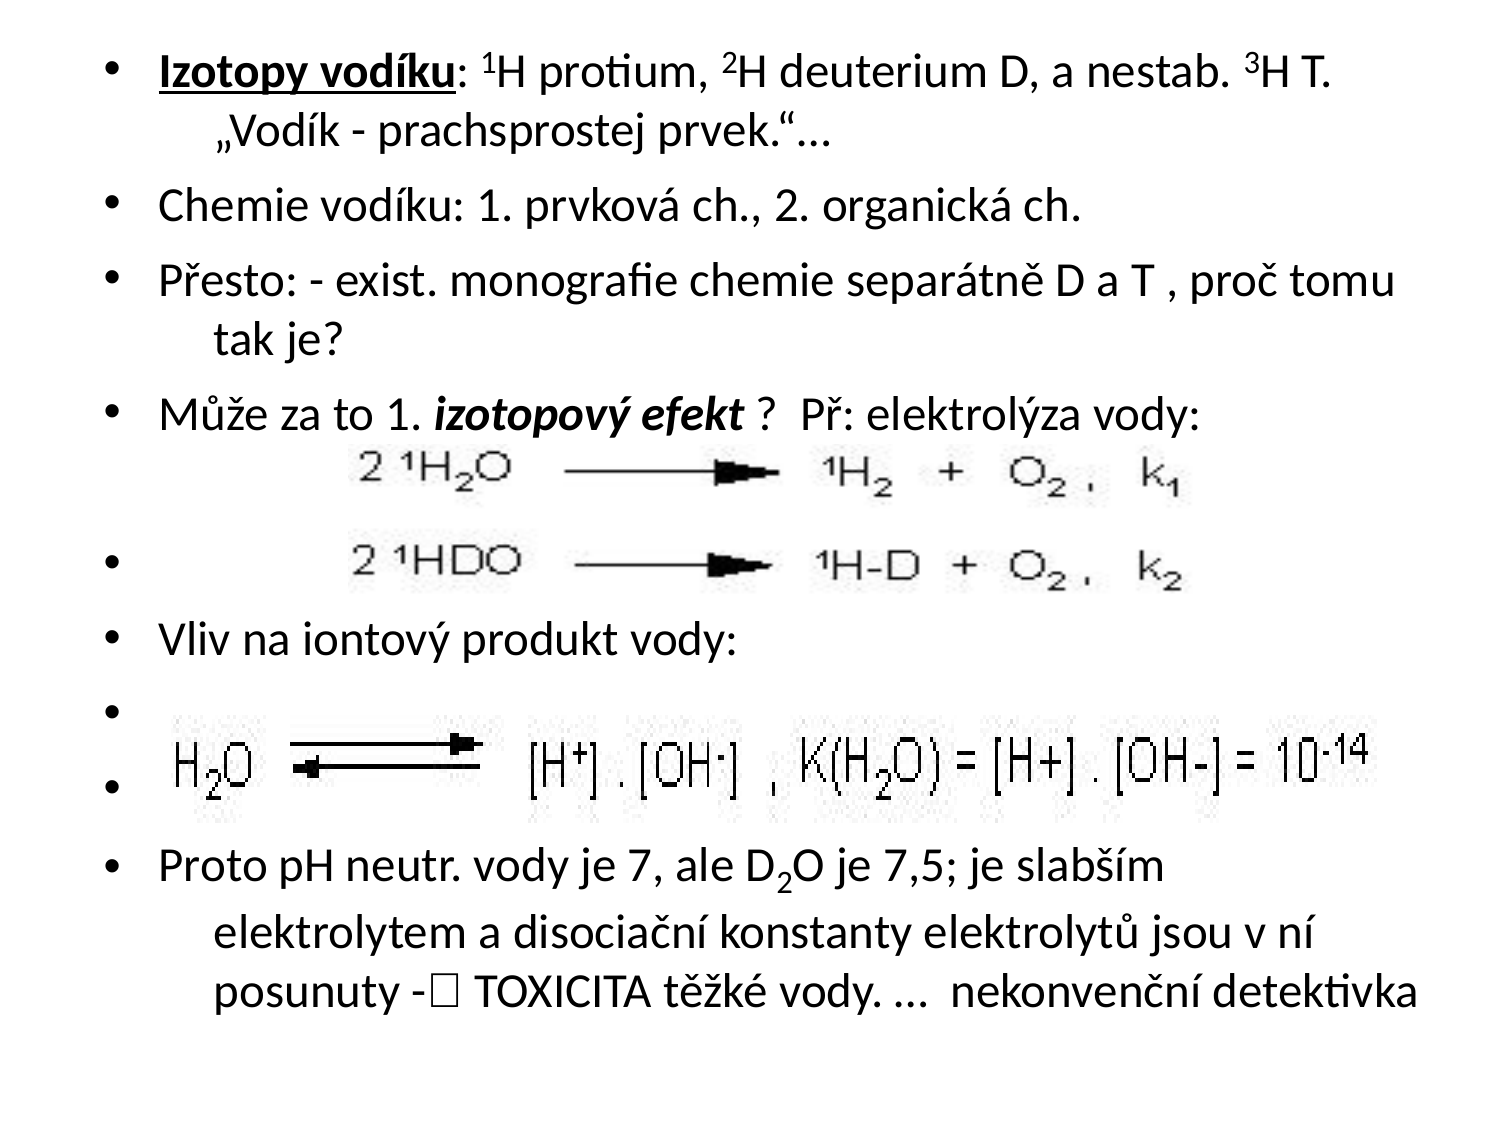

# Izotopy vodíku: 1H protium, 2H deuterium D, a nestab. 3H T. „Vodík - prachsprostej prvek.“…
Chemie vodíku: 1. prvková ch., 2. organická ch.
Přesto: - exist. monografie chemie separátně D a T , proč tomu tak je?
Může za to 1. izotopový efekt ? Př: elektrolýza vody:
Vliv na iontový produkt vody:
Proto pH neutr. vody je 7, ale D2O je 7,5; je slabším elektrolytem a disociační konstanty elektrolytů jsou v ní posunuty - TOXICITA těžké vody. … nekonvenční detektivka